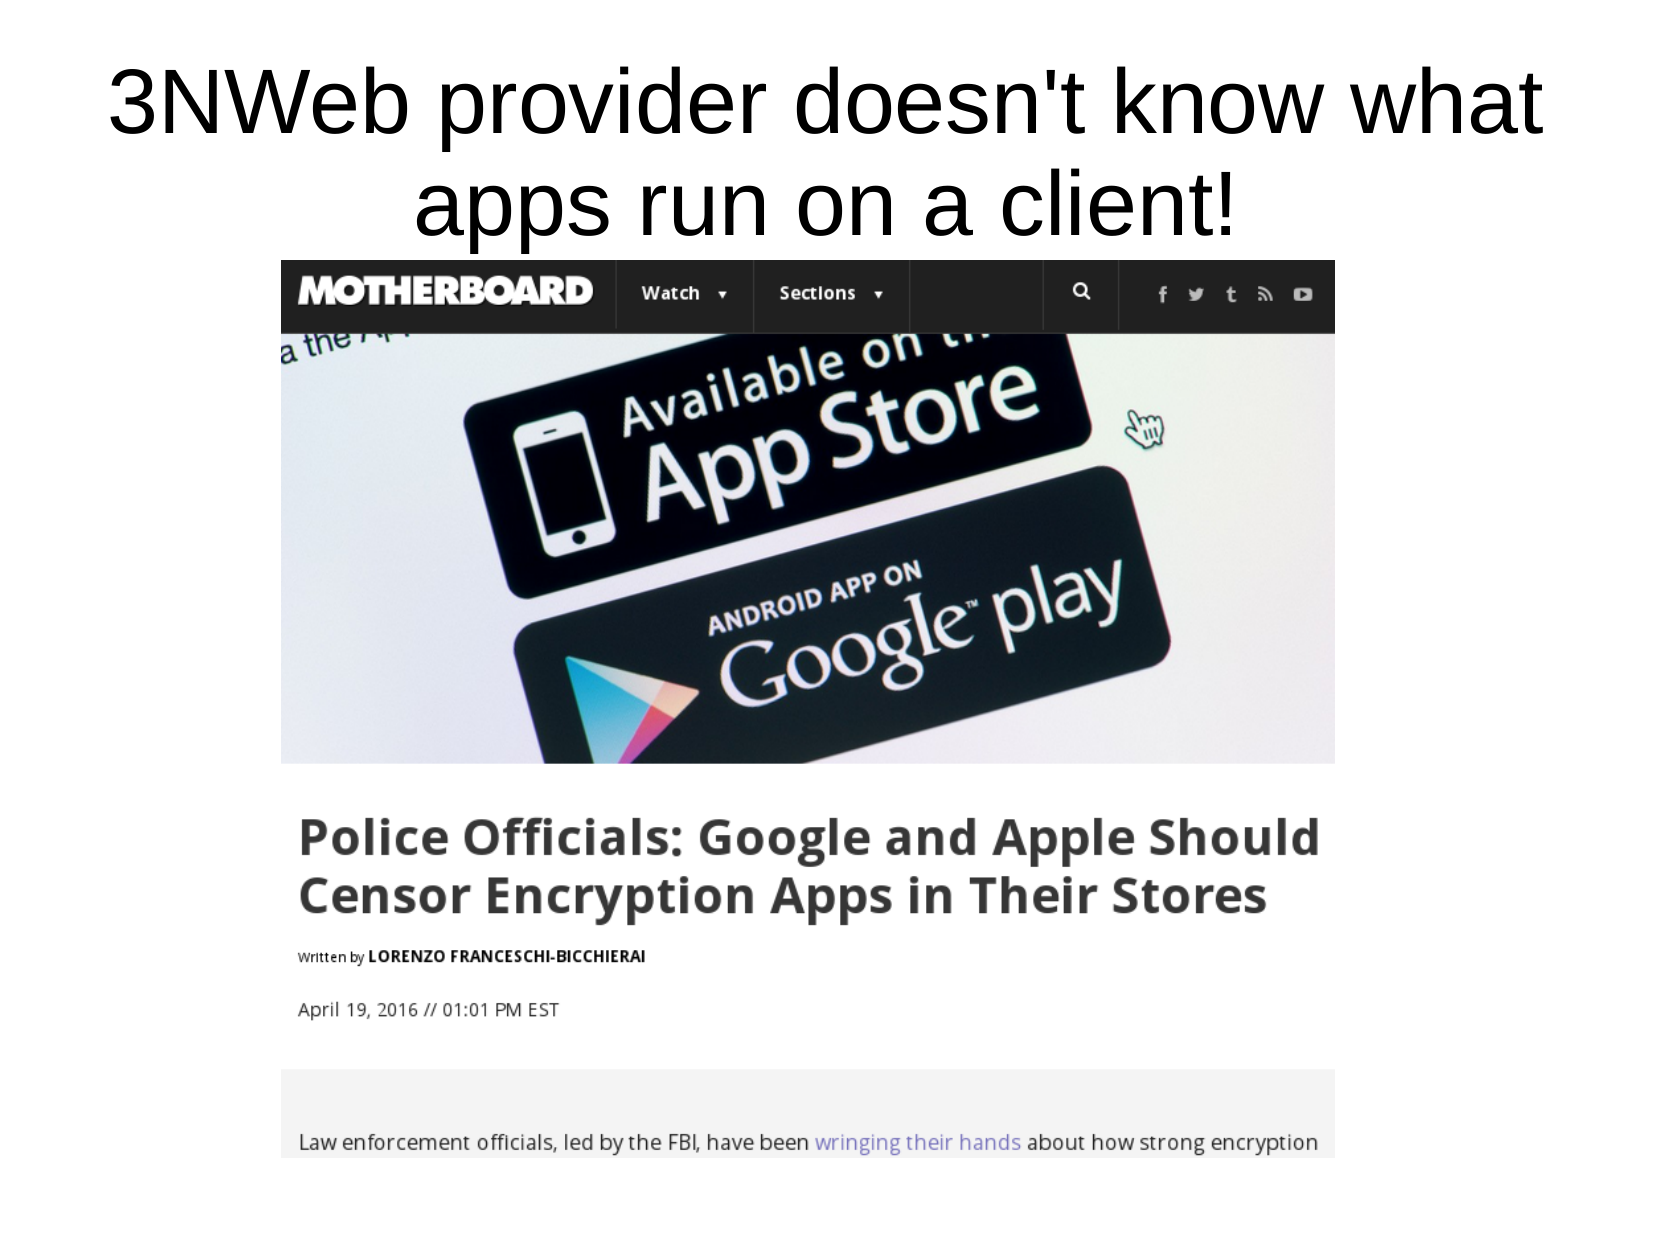

# 3NWeb provider doesn't know what apps run on a client!